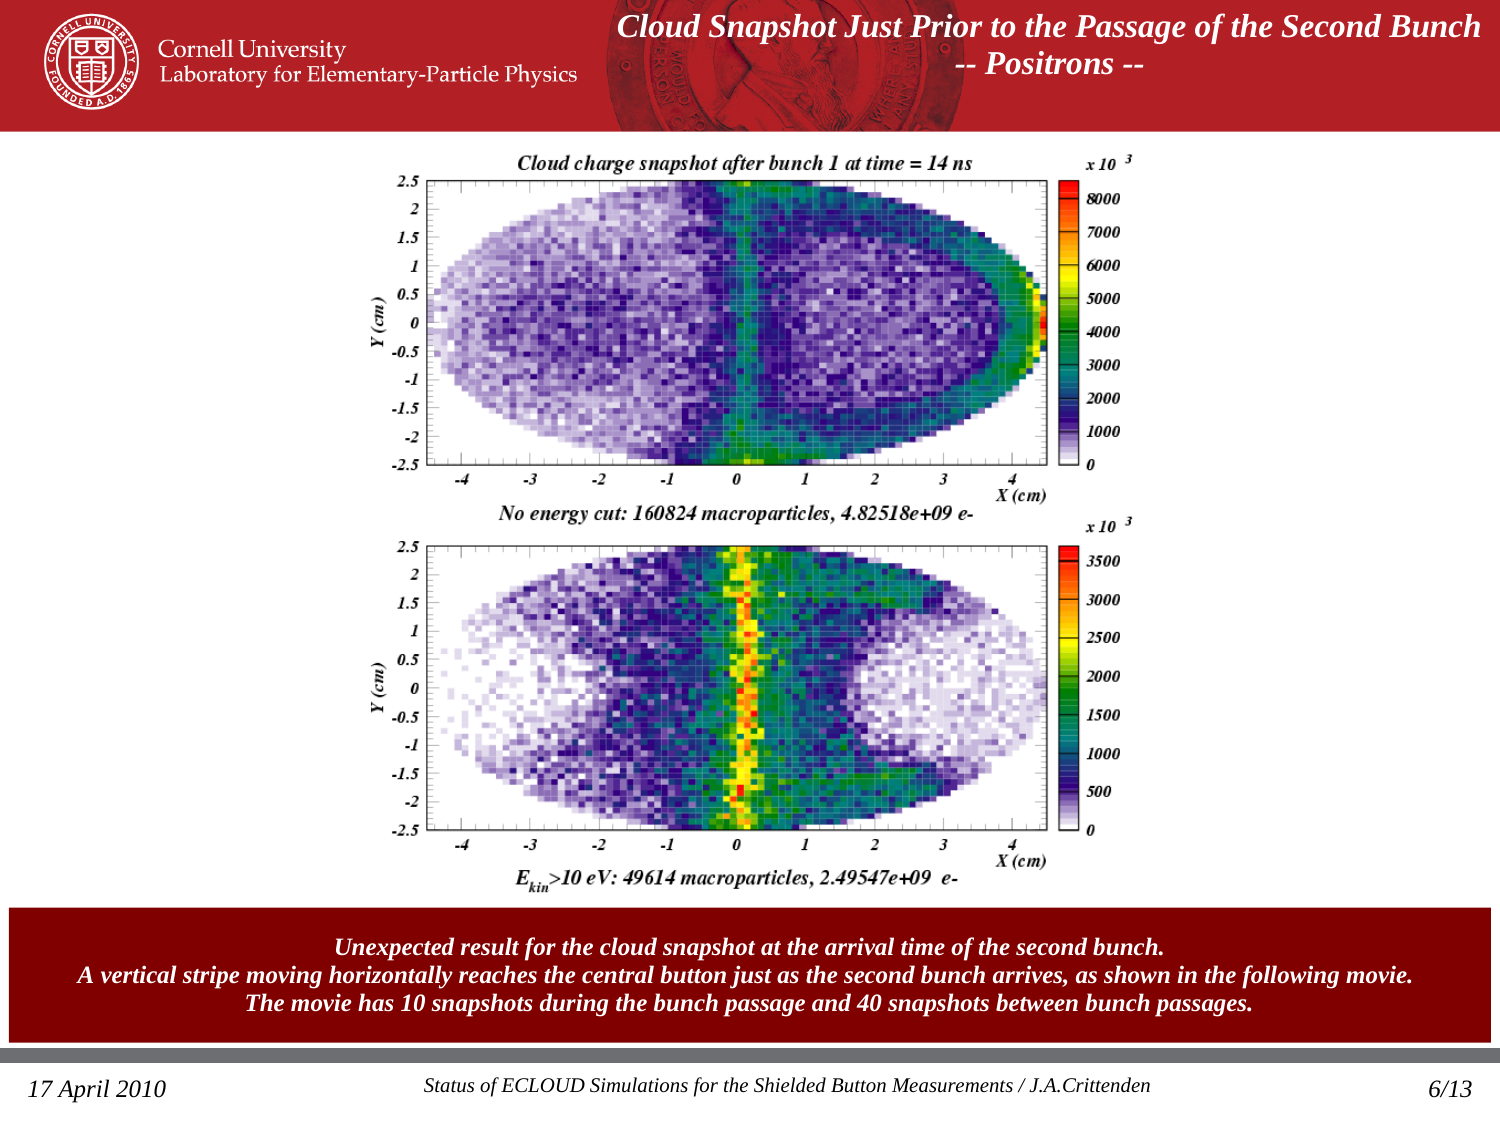

Cloud Snapshot Just Prior to the Passage of the Second Bunch
-- Positrons --
Unexpected result for the cloud snapshot at the arrival time of the second bunch.
A vertical stripe moving horizontally reaches the central button just as the second bunch arrives, as shown in the following movie.
The movie has 10 snapshots during the bunch passage and 40 snapshots between bunch passages.